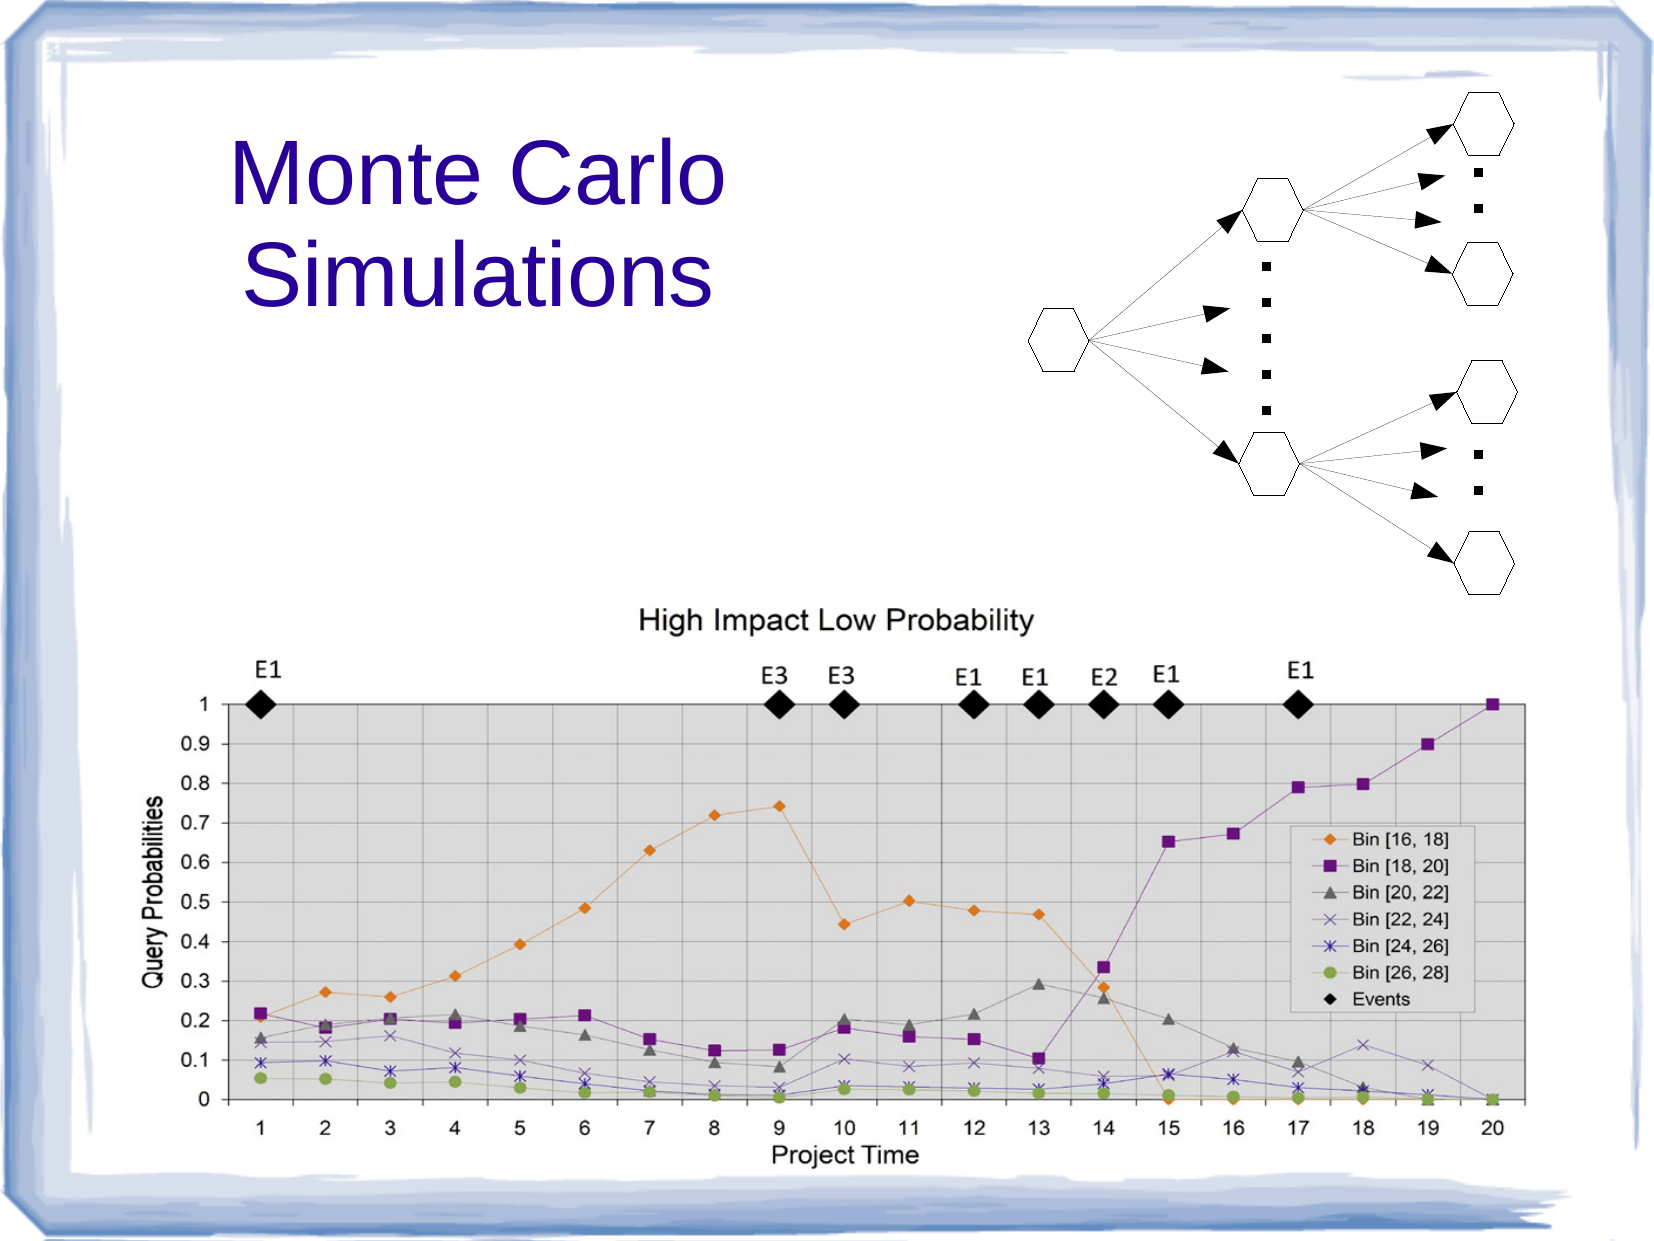

# Monte Carlo Simulations
Ti
Ti+1
Ti+2